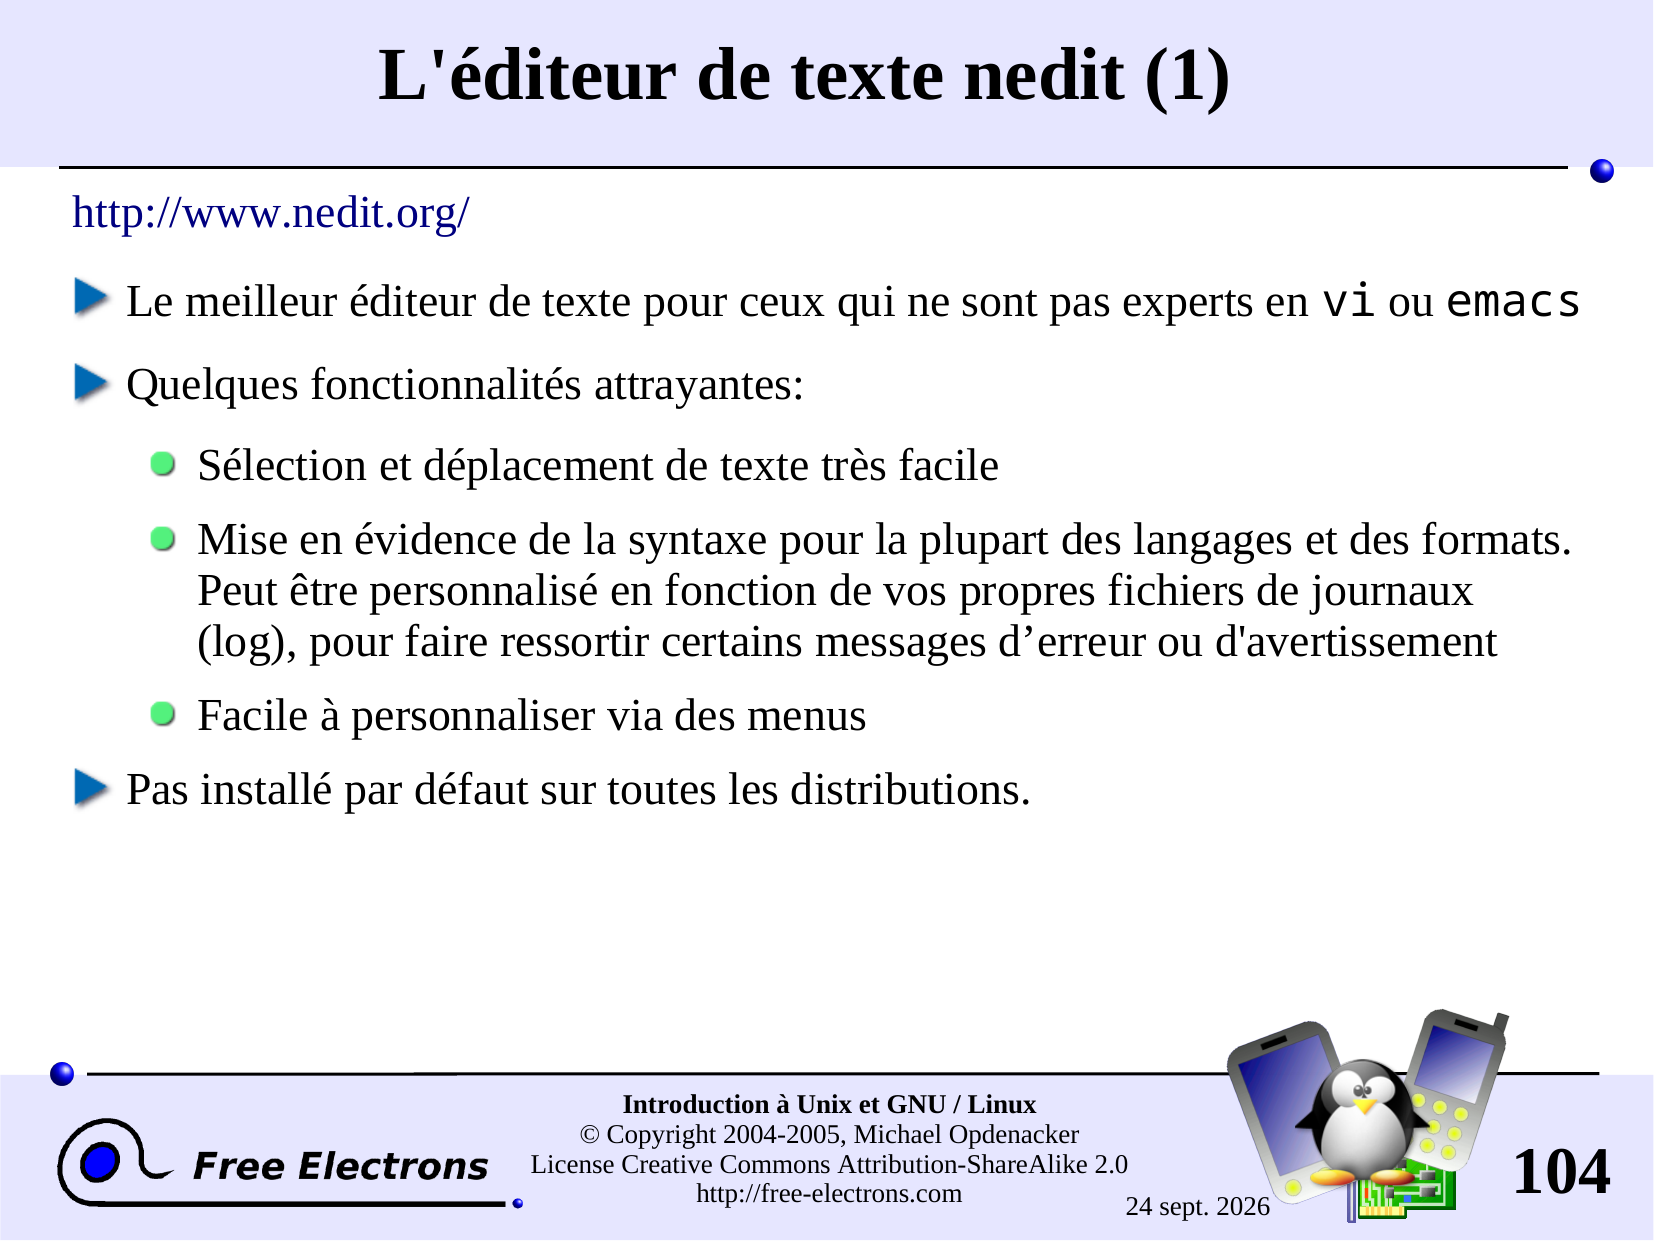

# L'éditeur de texte nedit (1)
http://www.nedit.org/
Le meilleur éditeur de texte pour ceux qui ne sont pas experts en vi ou emacs
Quelques fonctionnalités attrayantes:
Sélection et déplacement de texte très facile
Mise en évidence de la syntaxe pour la plupart des langages et des formats. Peut être personnalisé en fonction de vos propres fichiers de journaux (log), pour faire ressortir certains messages d’erreur ou d'avertissement
Facile à personnaliser via des menus
Pas installé par défaut sur toutes les distributions.